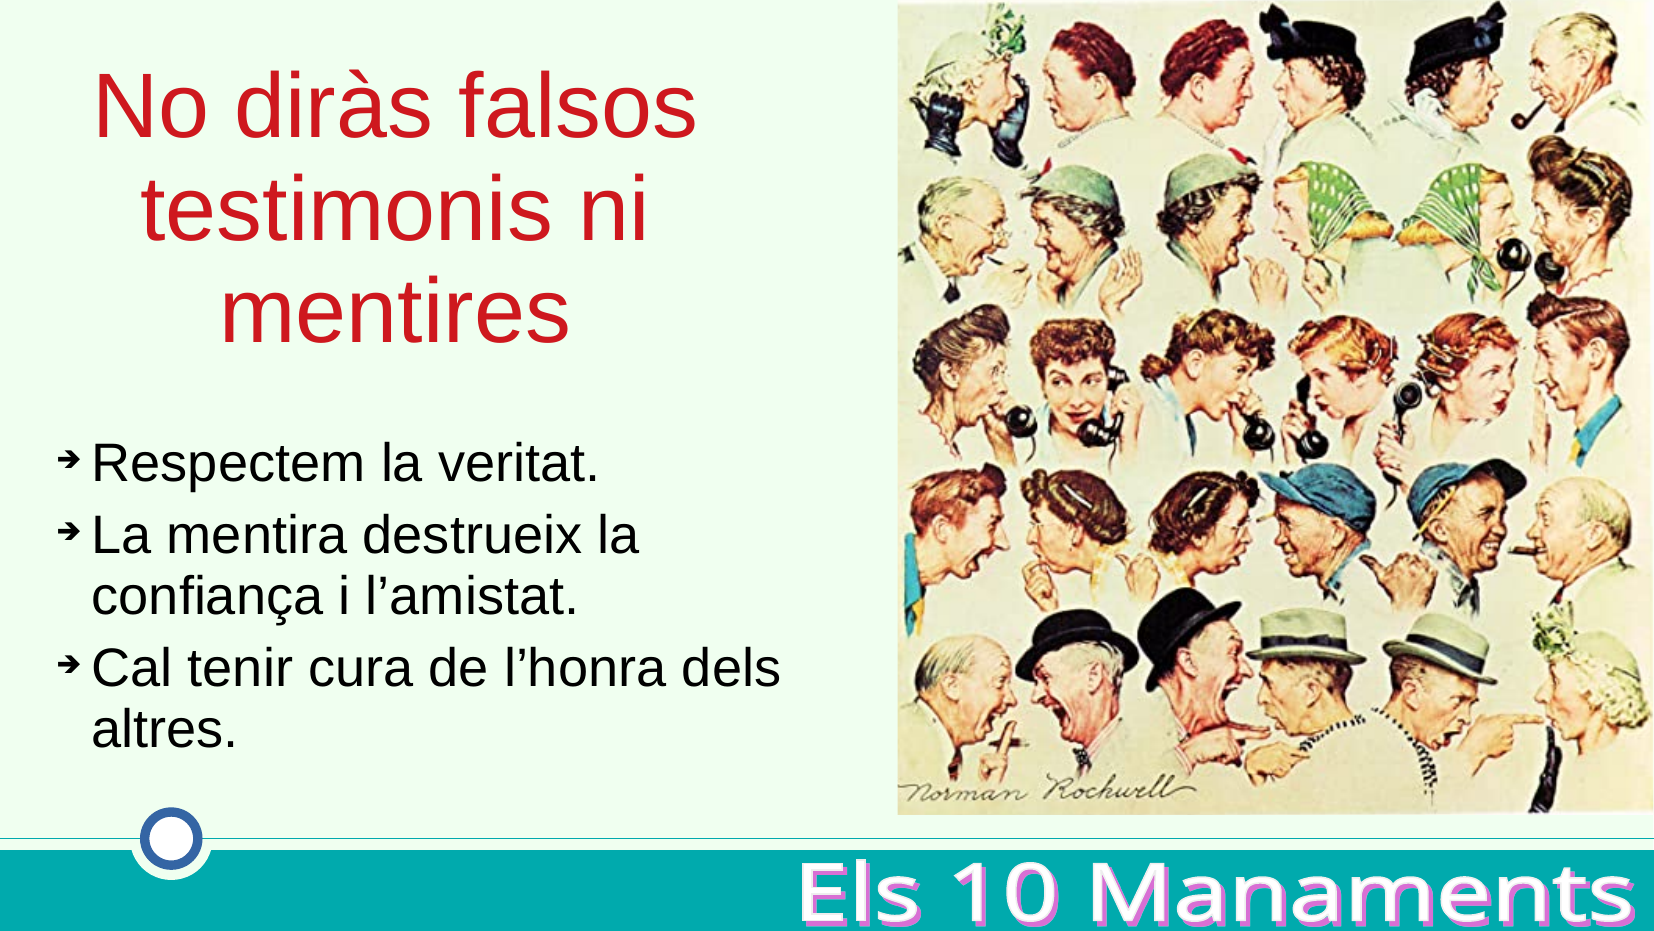

No diràs falsos testimonis ni mentires
Respectem la veritat.
La mentira destrueix la confiança i l’amistat.
Cal tenir cura de l’honra dels altres.
Els 10 Manaments